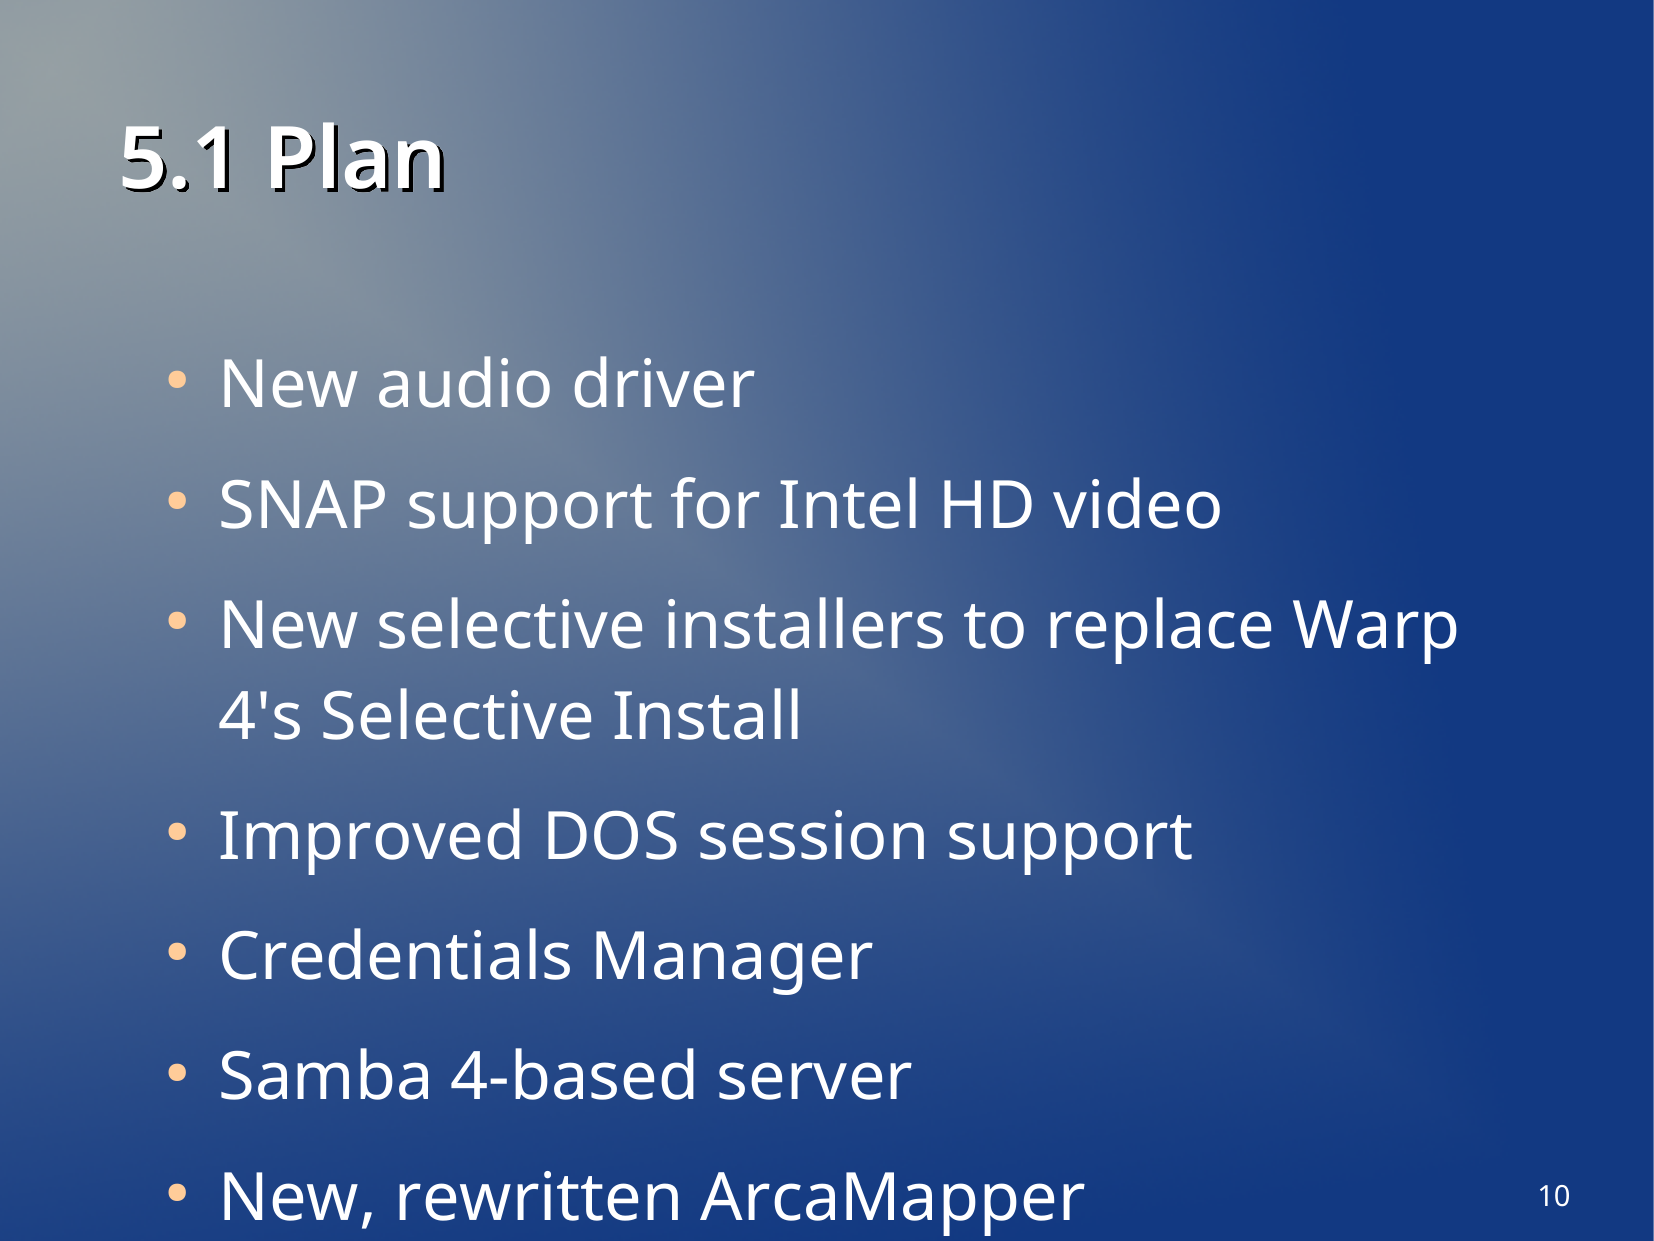

# 5.1 Plan
New audio driver
SNAP support for Intel HD video
New selective installers to replace Warp 4's Selective Install
Improved DOS session support
Credentials Manager
Samba 4-based server
New, rewritten ArcaMapper
10